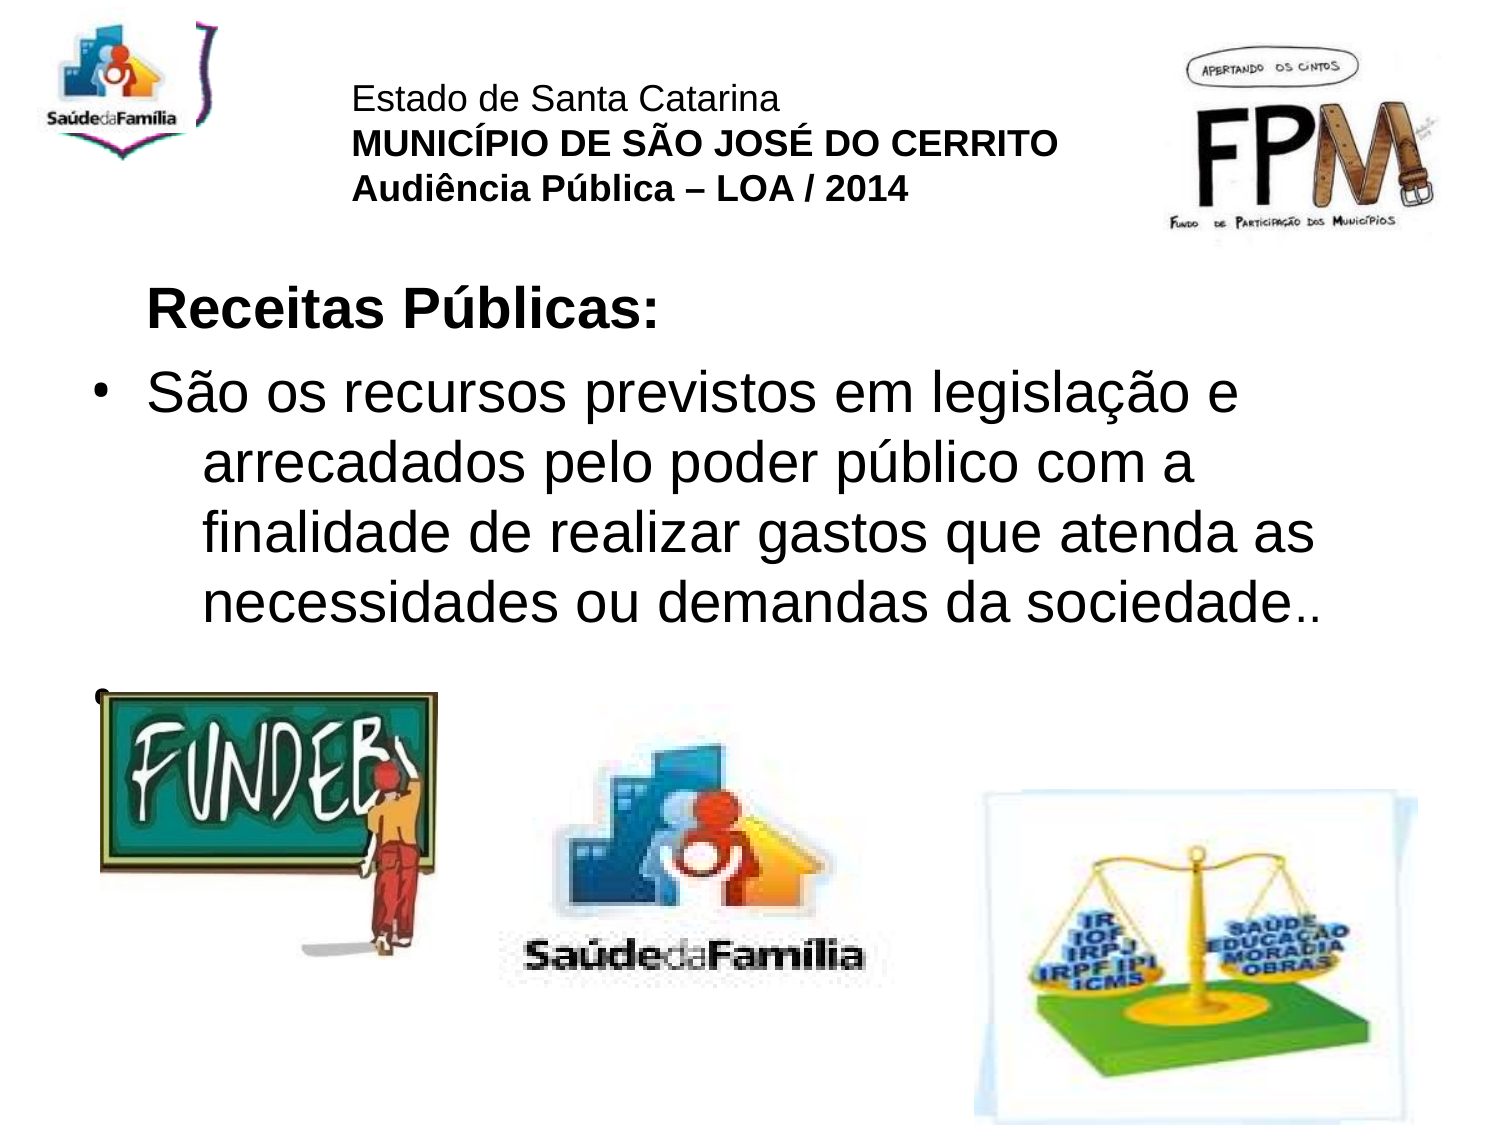

Estado de Santa Catarina
MUNICÍPIO DE SÃO JOSÉ DO CERRITO
Audiência Pública – LOA / 2014
# Receitas Públicas:
São os recursos previstos em legislação e arrecadados pelo poder público com a finalidade de realizar gastos que atenda as necessidades ou demandas da sociedade..